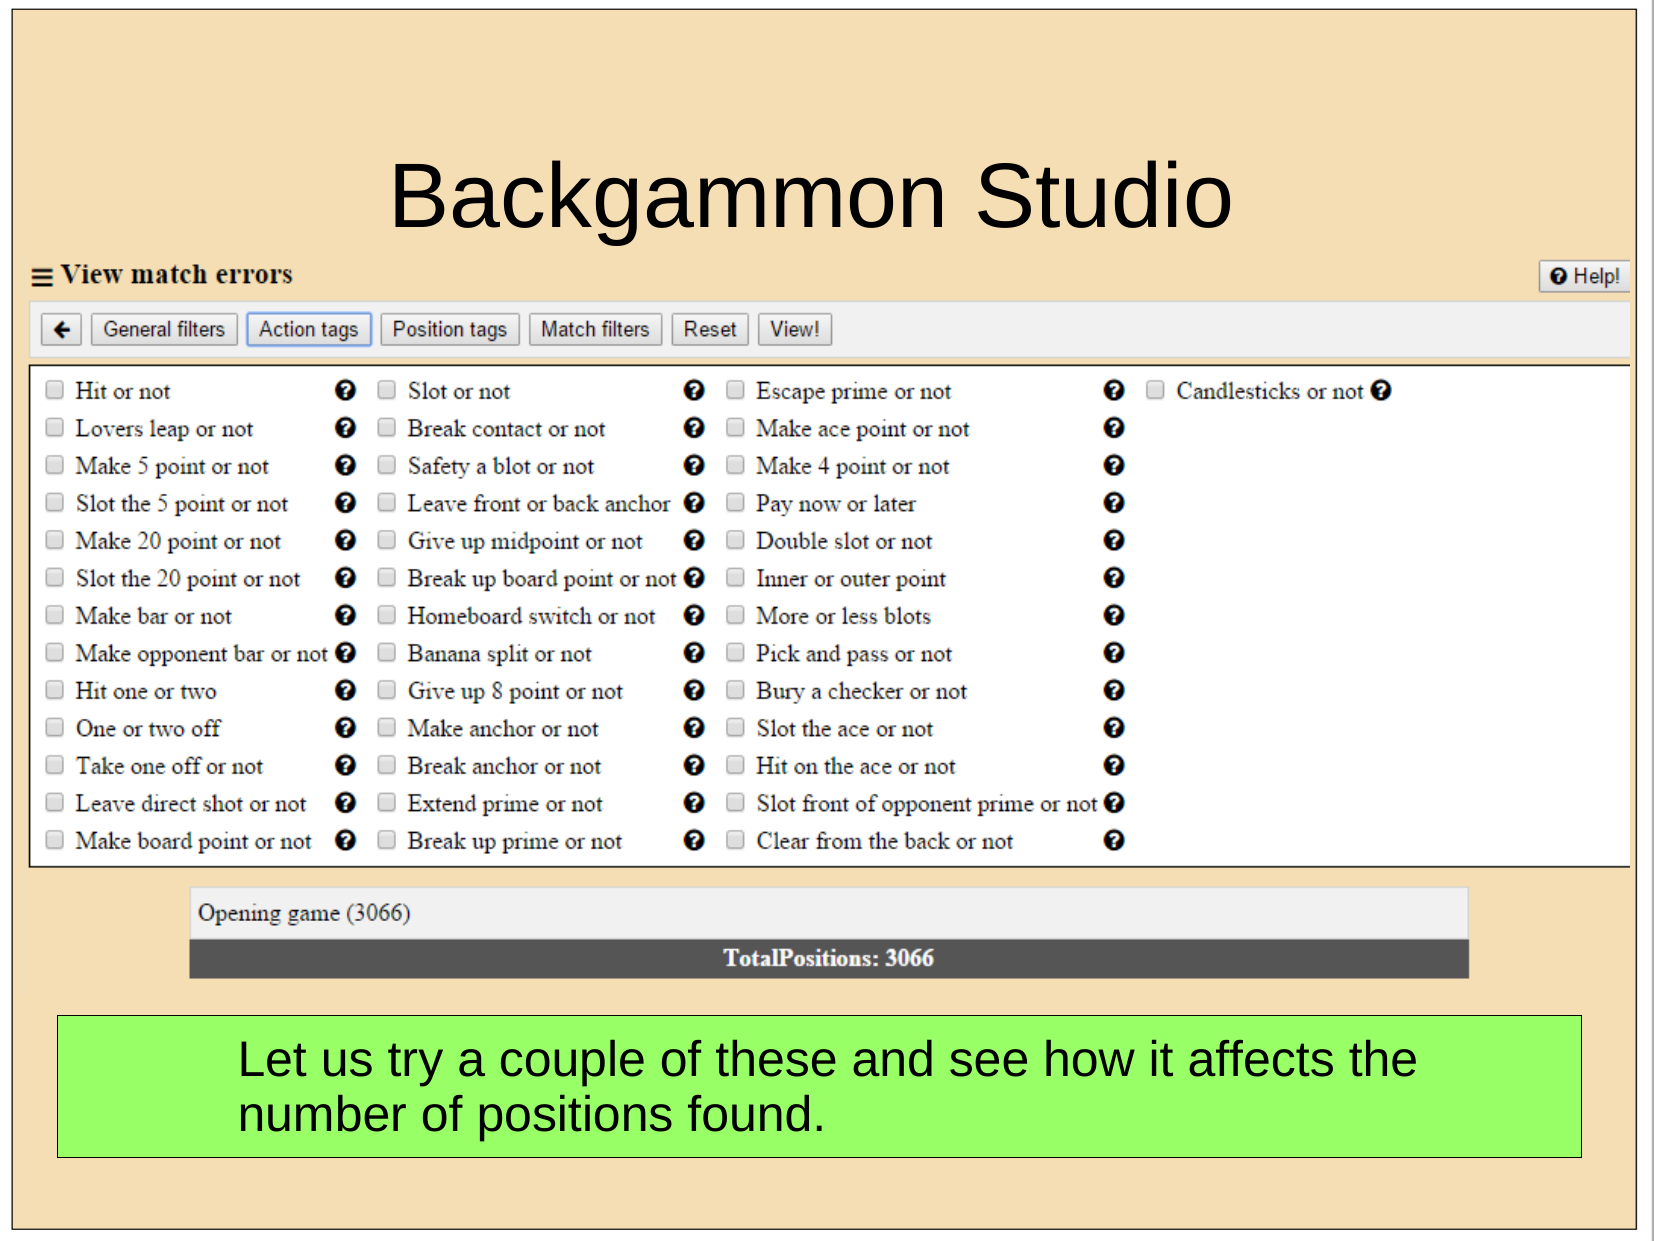

# Backgammon Studio
Let us try a couple of these and see how it affects the
number of positions found.